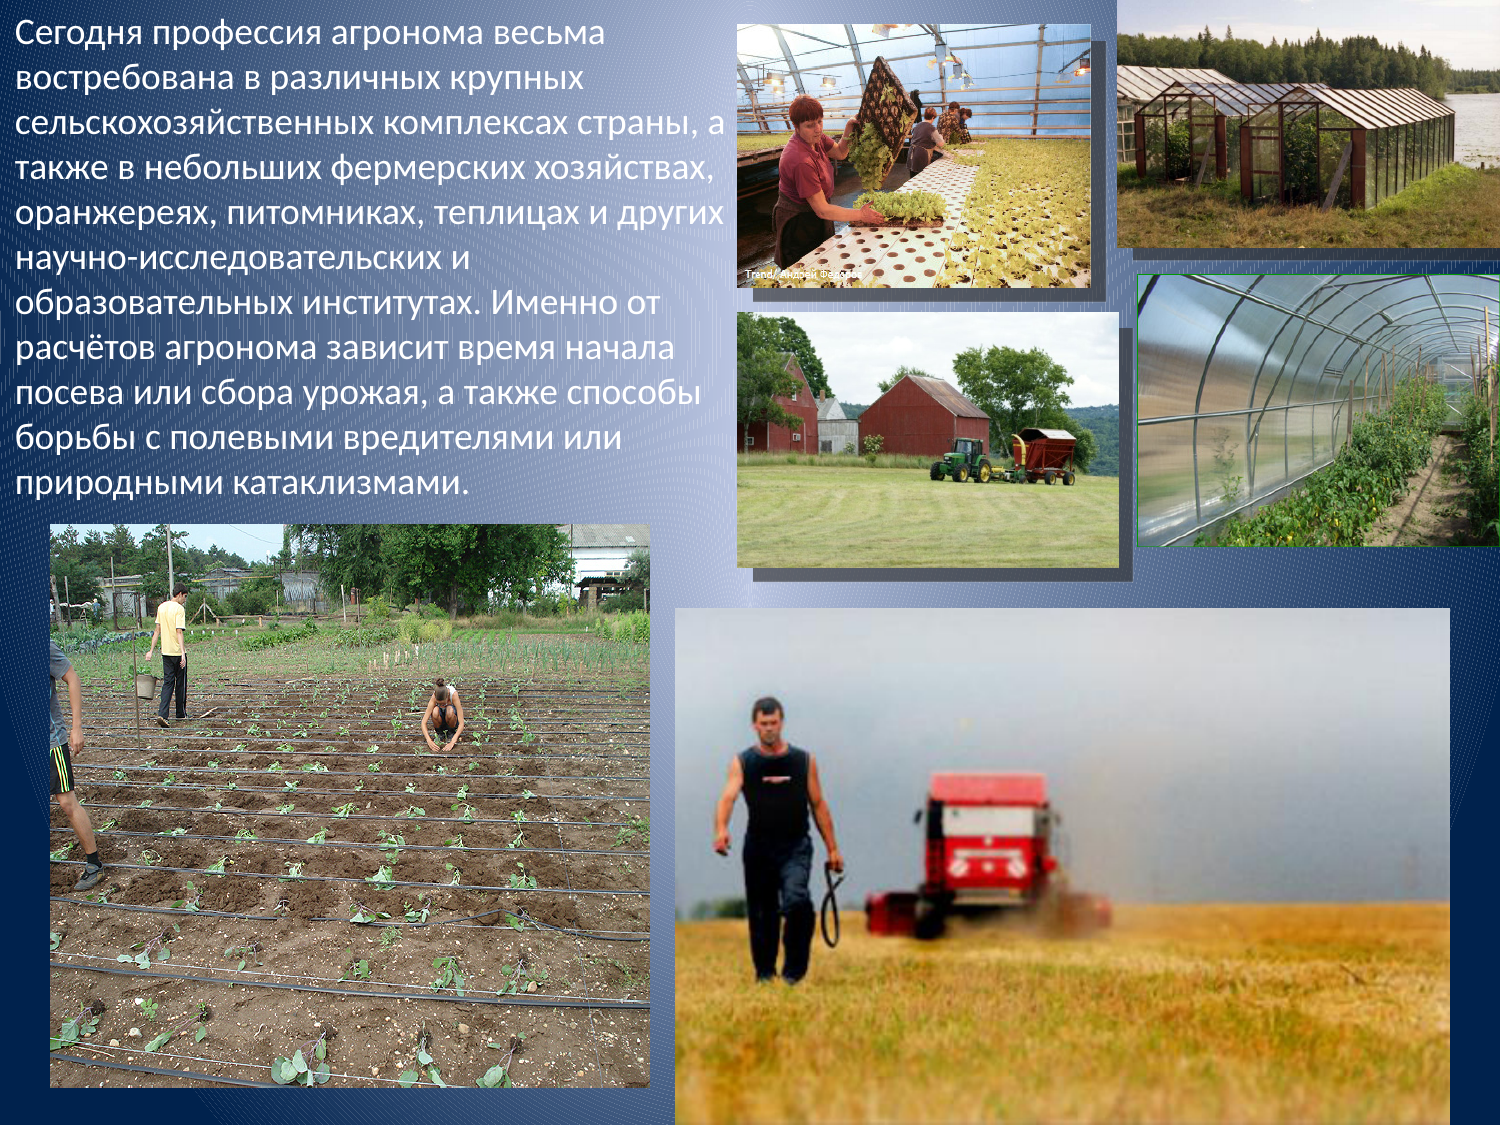

Сегодня профессия агронома весьма востребована в различных крупных сельскохозяйственных комплексах страны, а также в небольших фермерских хозяйствах, оранжереях, питомниках, теплицах и других научно-исследовательских и образовательных институтах. Именно от расчётов агронома зависит время начала посева или сбора урожая, а также способы борьбы с полевыми вредителями или природными катаклизмами.